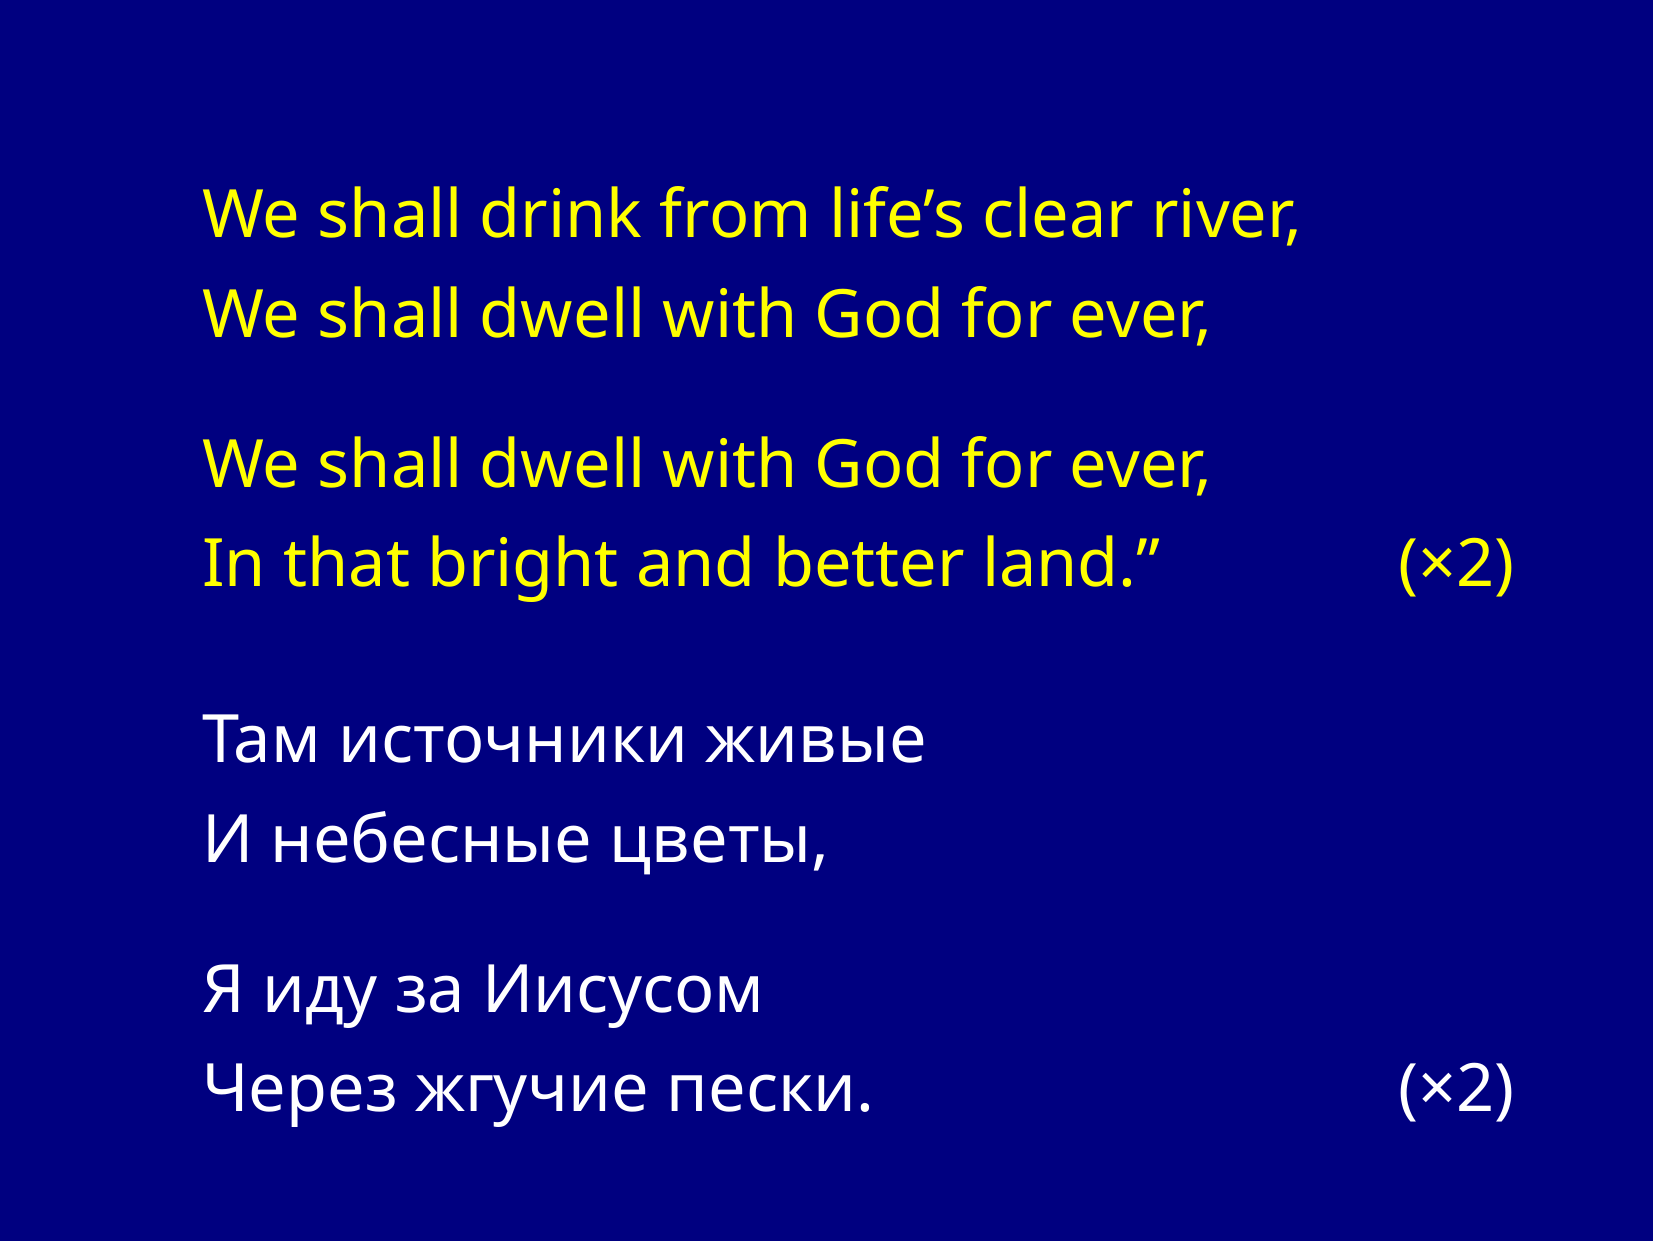

We shall drink from life’s clear river,
	We shall dwell with God for ever,
	We shall dwell with God for ever,
	In that bright and better land.”	(×2)
	Там источники живые
	И небесные цветы,
	Я иду за Иисусом
	Через жгучие пески.	(×2)